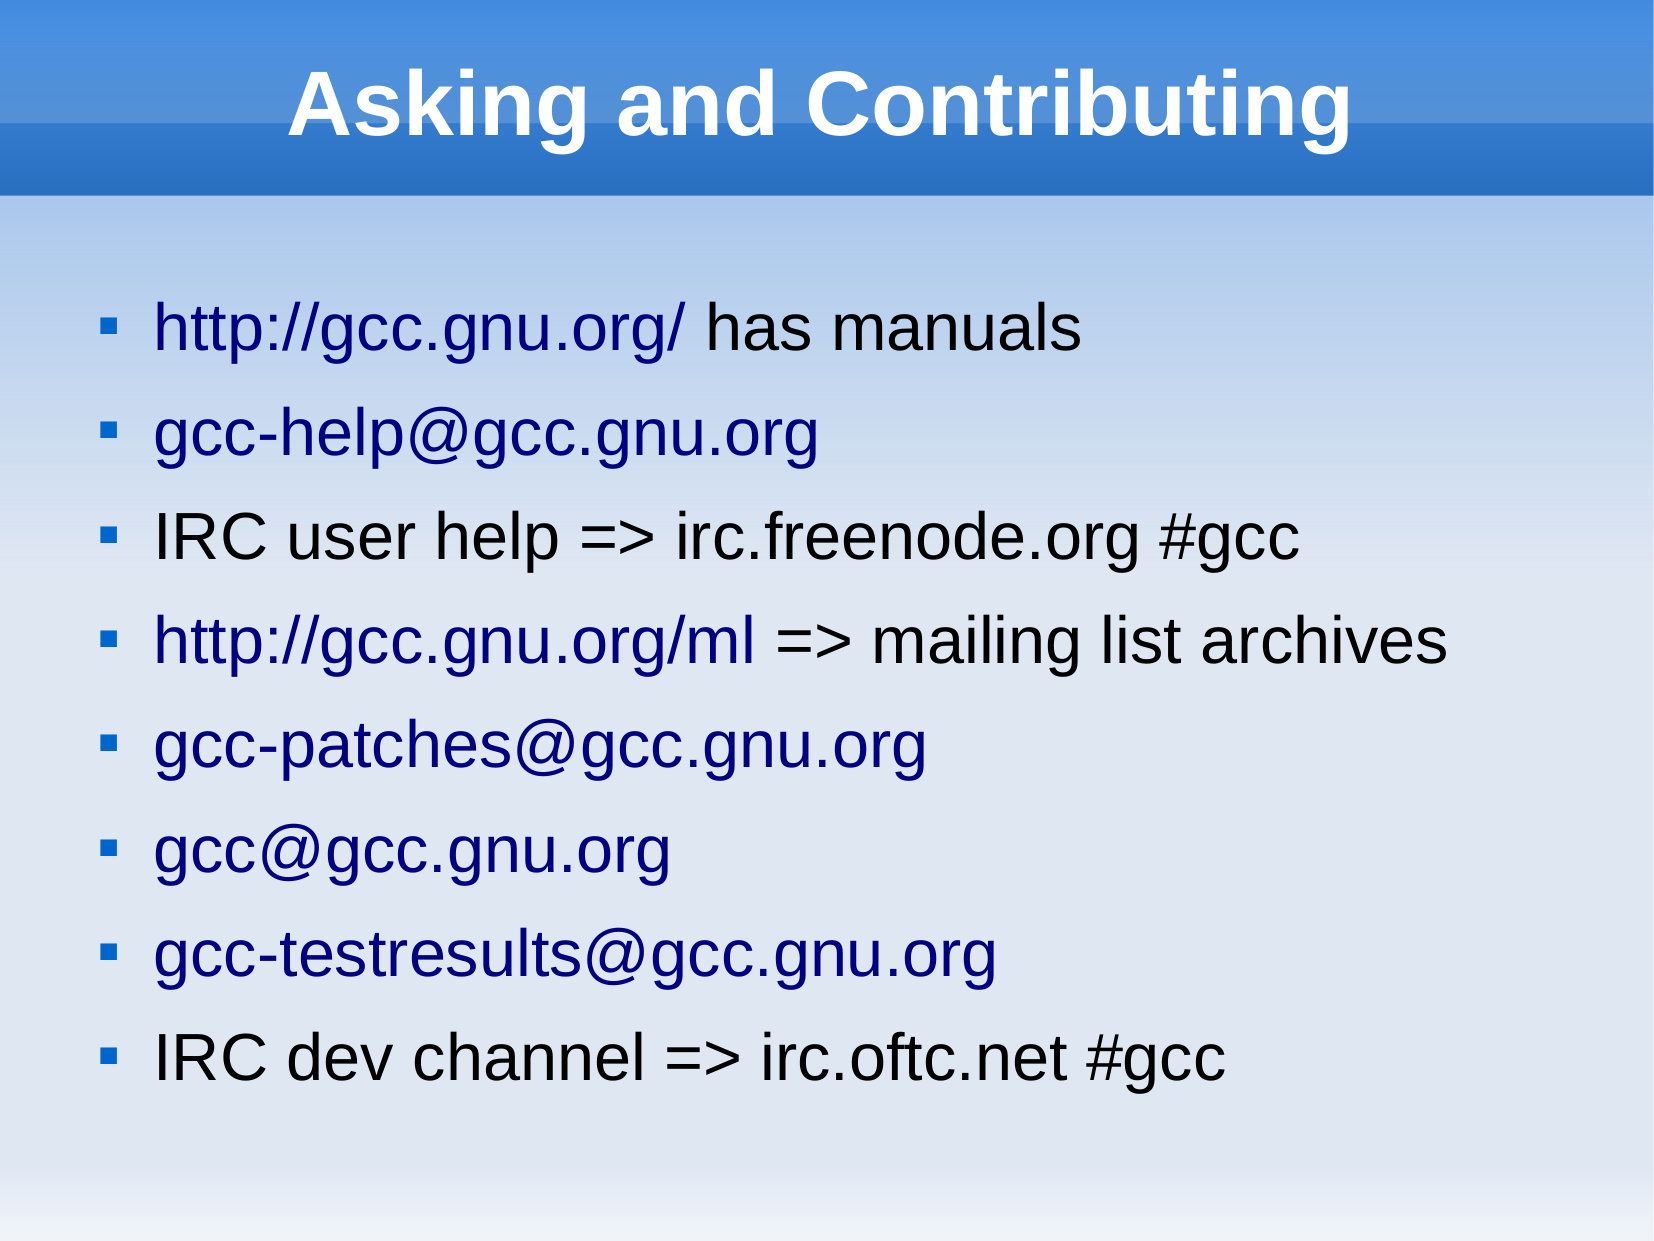

# Asking and Contributing
http://gcc.gnu.org/ has manuals
gcc-help@gcc.gnu.org
IRC user help => irc.freenode.org #gcc
http://gcc.gnu.org/ml => mailing list archives
gcc-patches@gcc.gnu.org
gcc@gcc.gnu.org
gcc-testresults@gcc.gnu.org
IRC dev channel => irc.oftc.net #gcc